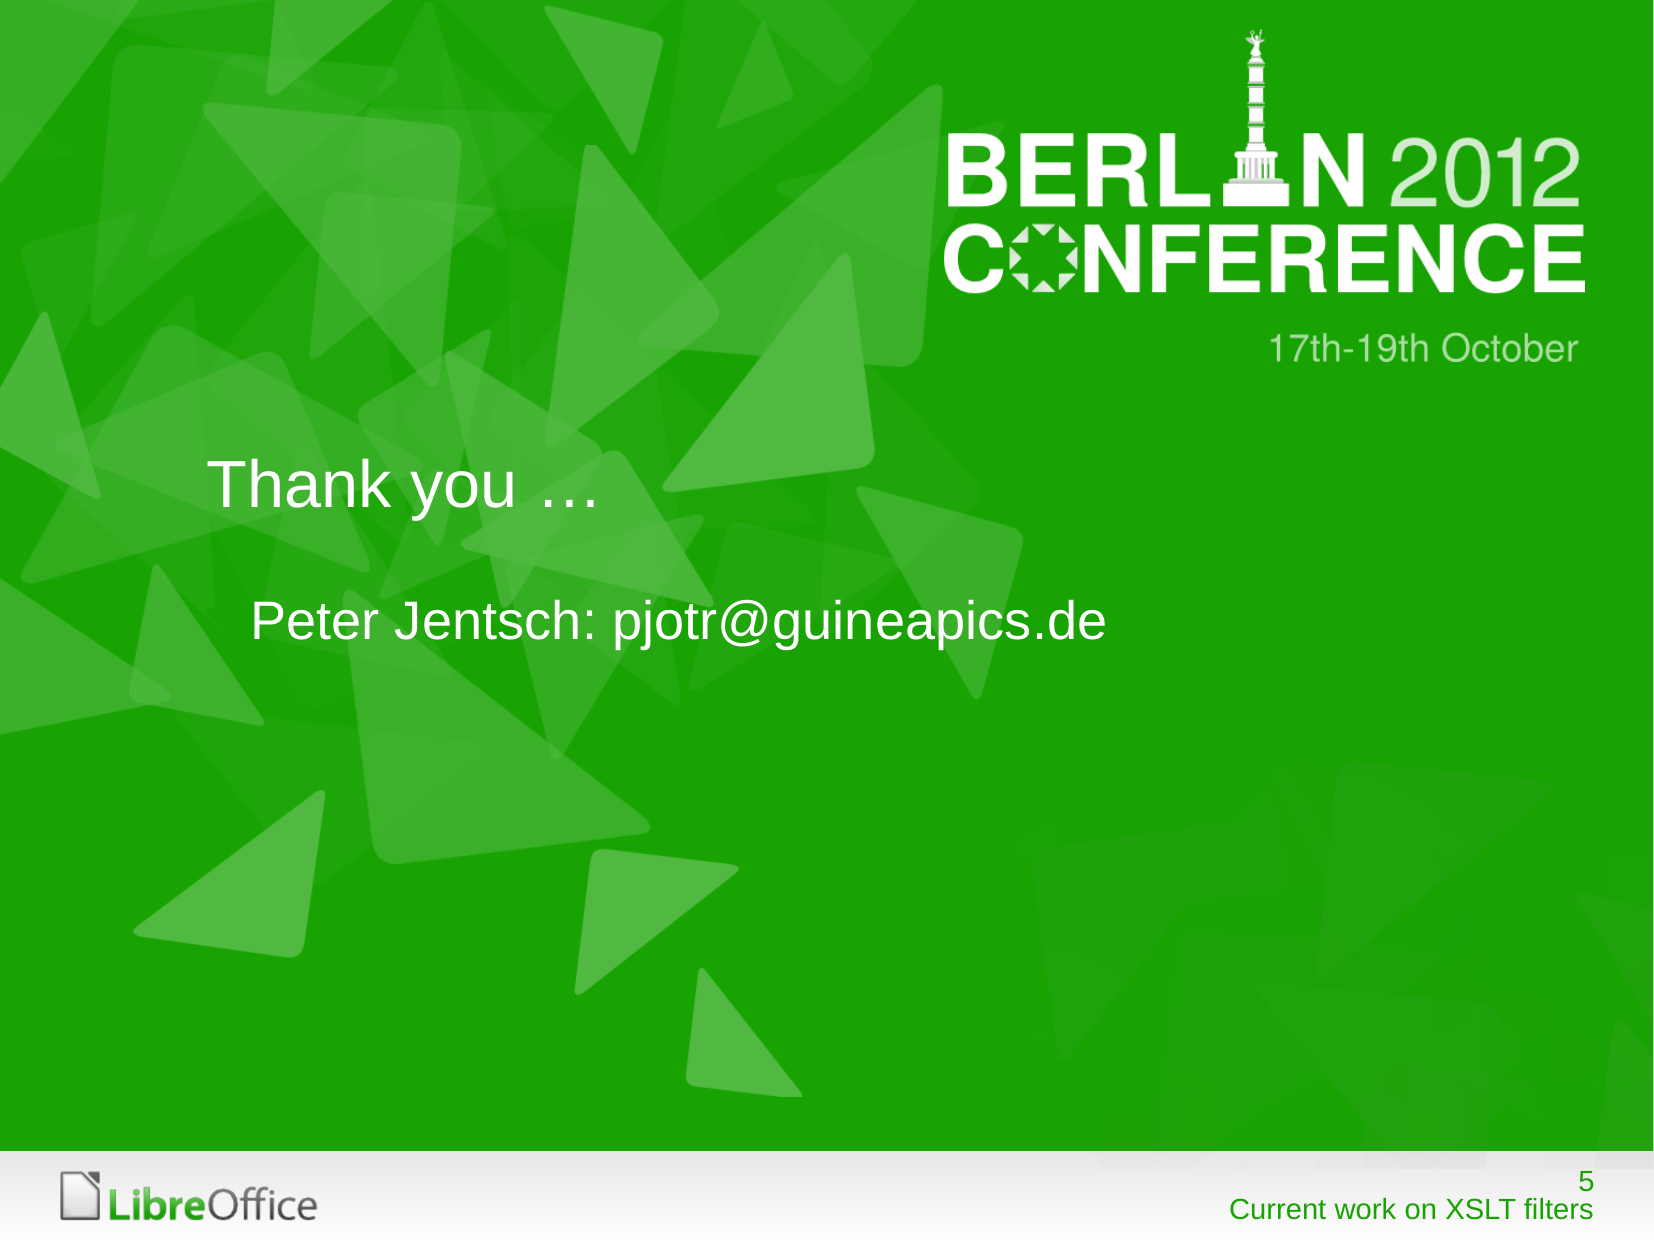

# Thank you …
Peter Jentsch: pjotr@guineapics.de
5
Current work on XSLT filters